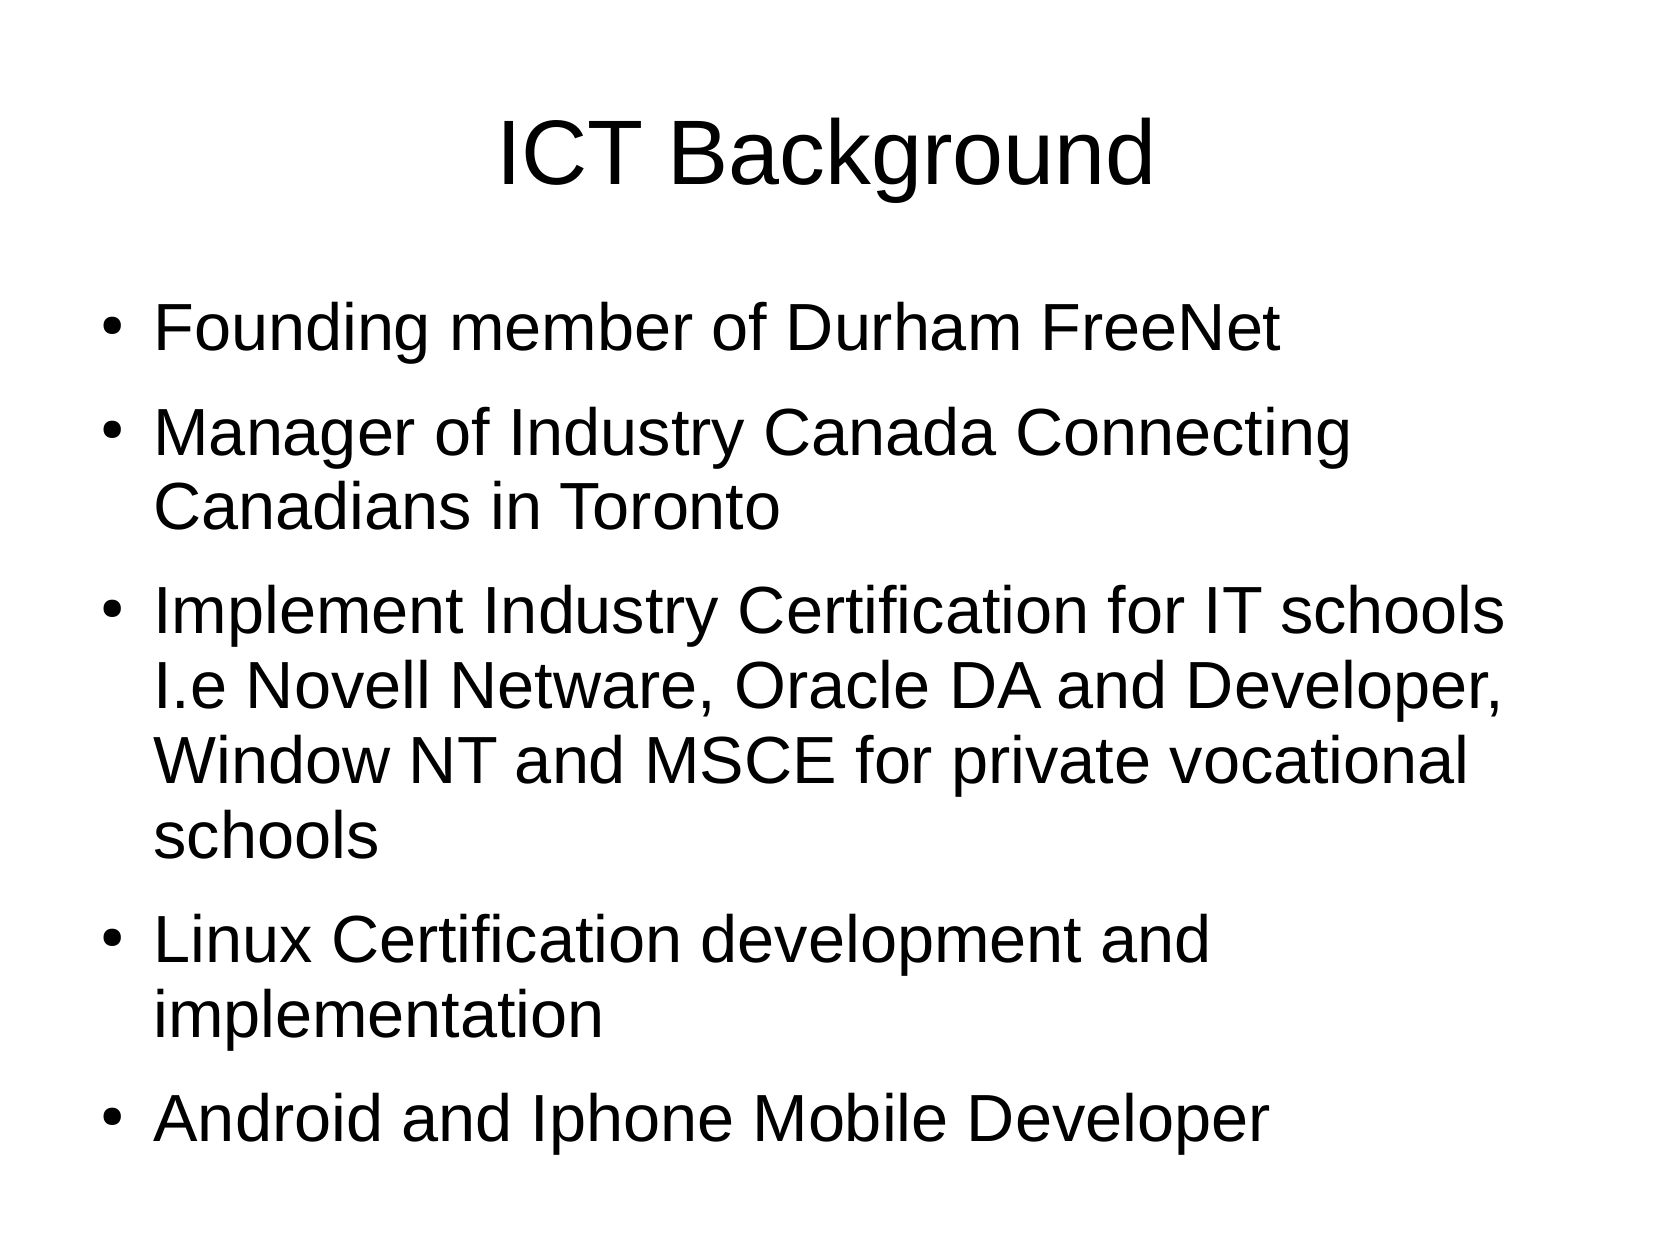

# ICT Background
Founding member of Durham FreeNet
Manager of Industry Canada Connecting Canadians in Toronto
Implement Industry Certification for IT schools I.e Novell Netware, Oracle DA and Developer, Window NT and MSCE for private vocational schools
Linux Certification development and implementation
Android and Iphone Mobile Developer